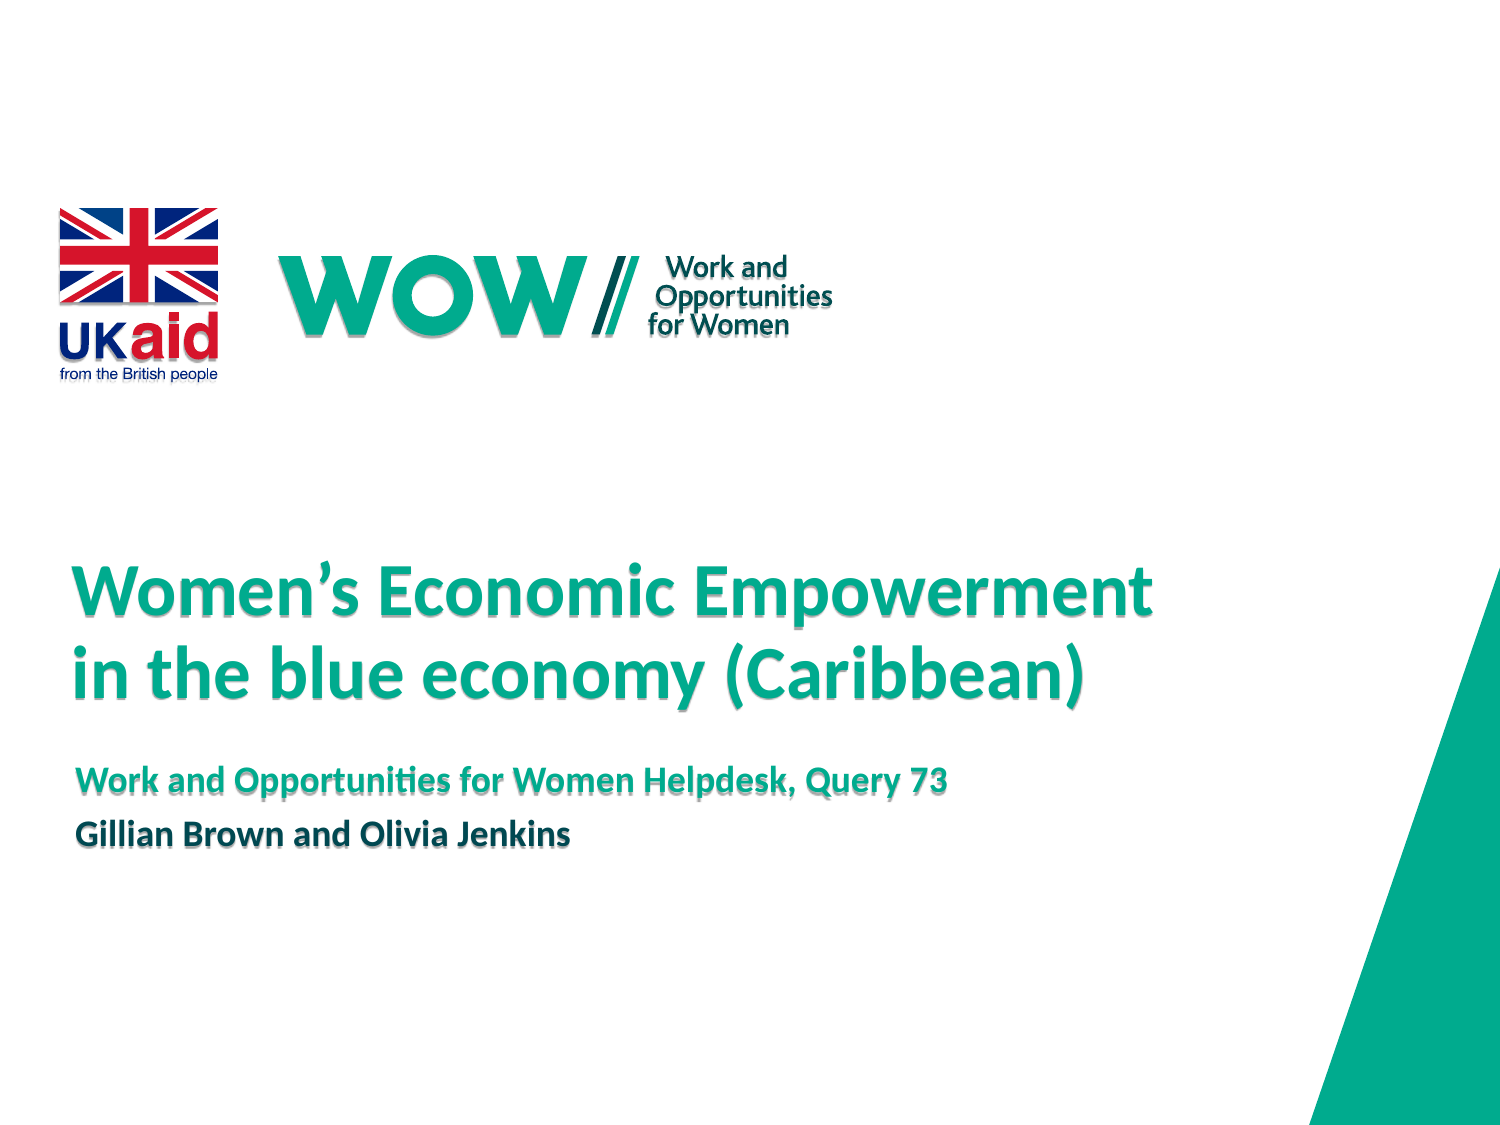

# Women’s Economic Empowerment in the blue economy (Caribbean)
Work and Opportunities for Women Helpdesk, Query 73
Gillian Brown and Olivia Jenkins